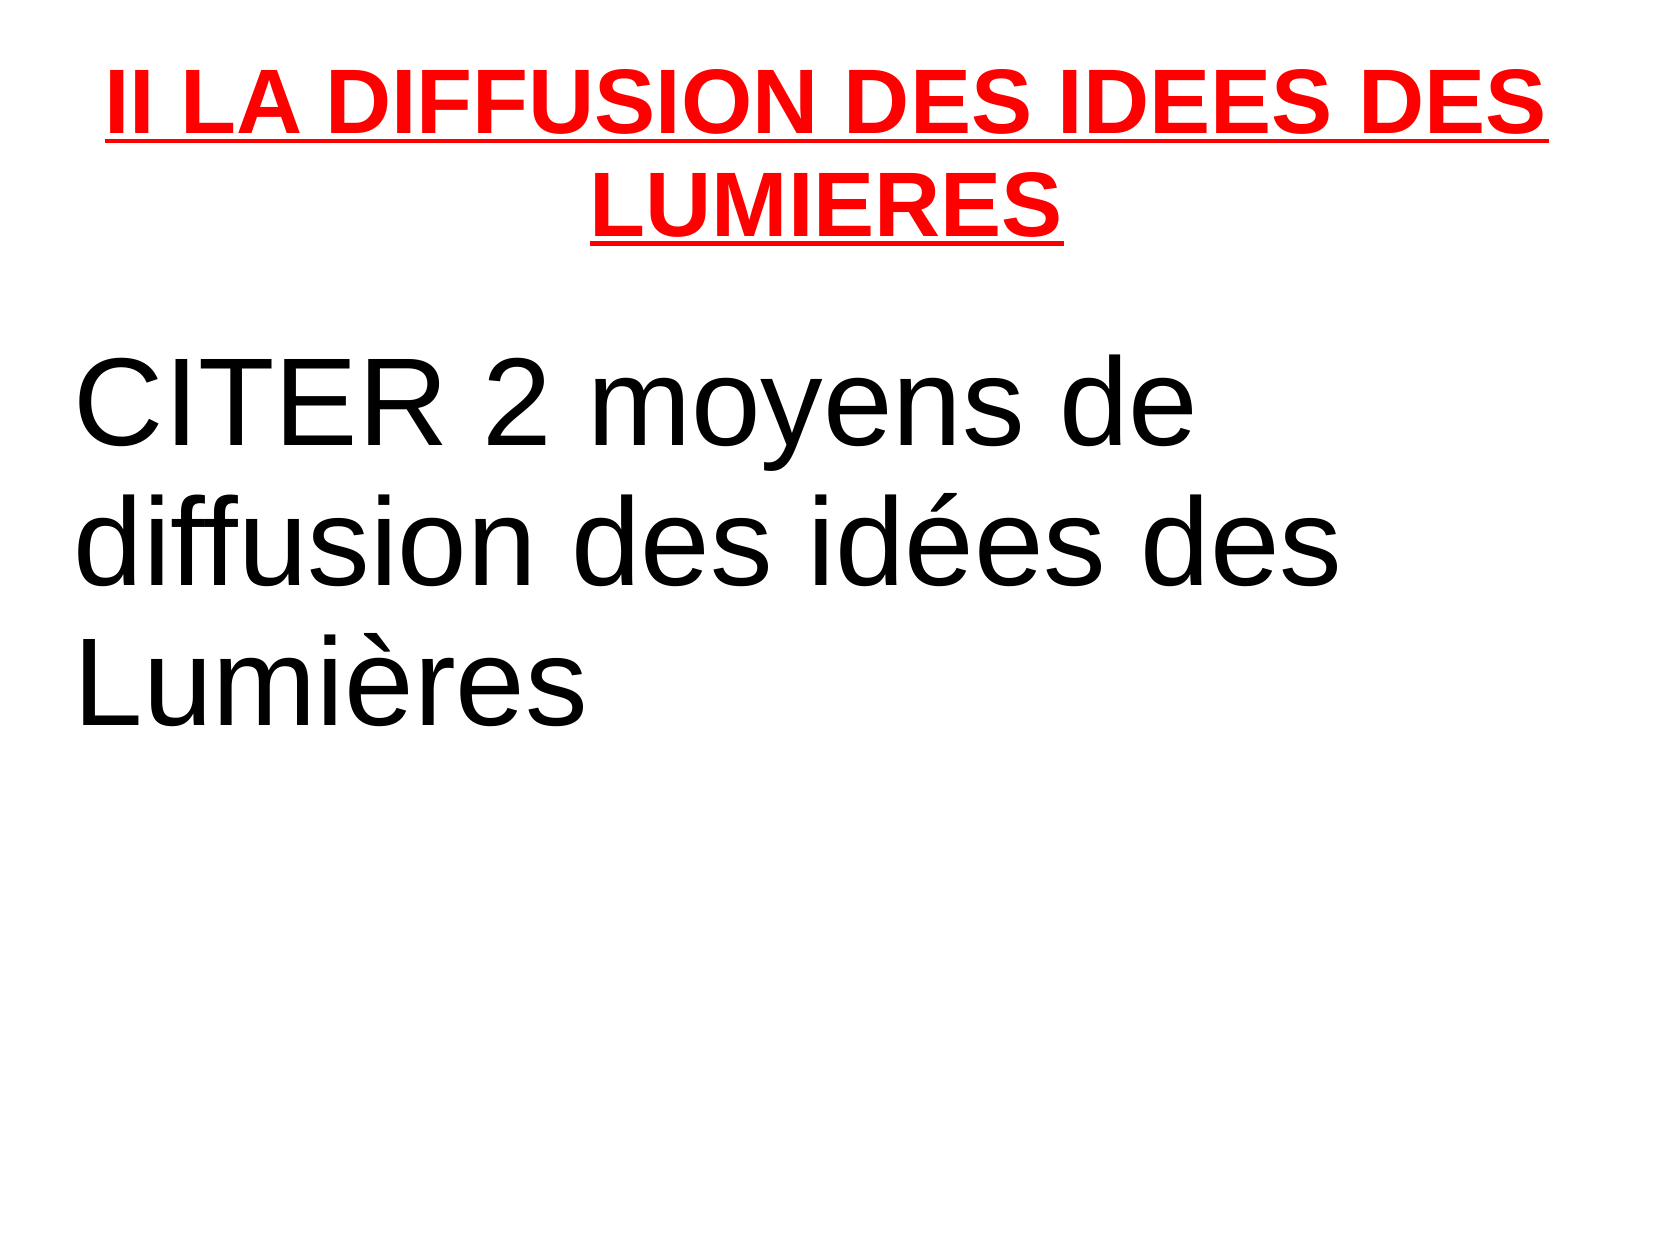

# II LA DIFFUSION DES IDEES DES LUMIERES
CITER 2 moyens de diffusion des idées des Lumières